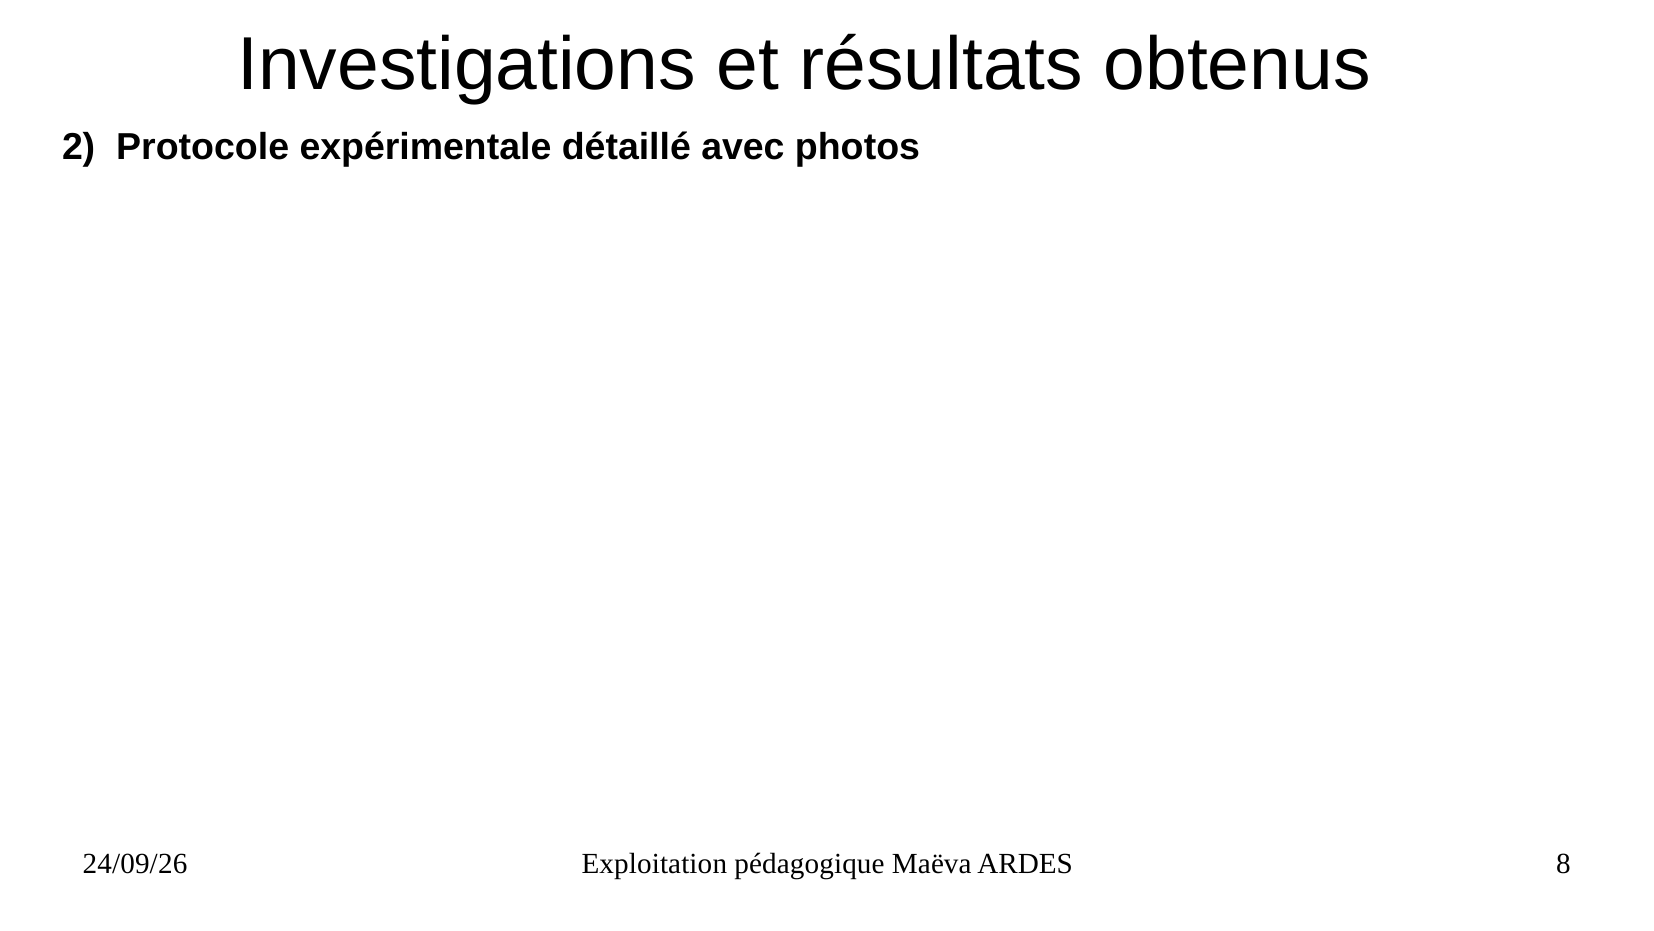

# Investigations et résultats obtenus
2) Protocole expérimentale détaillé avec photos
Exploitation pédagogique Maëva ARDES
8